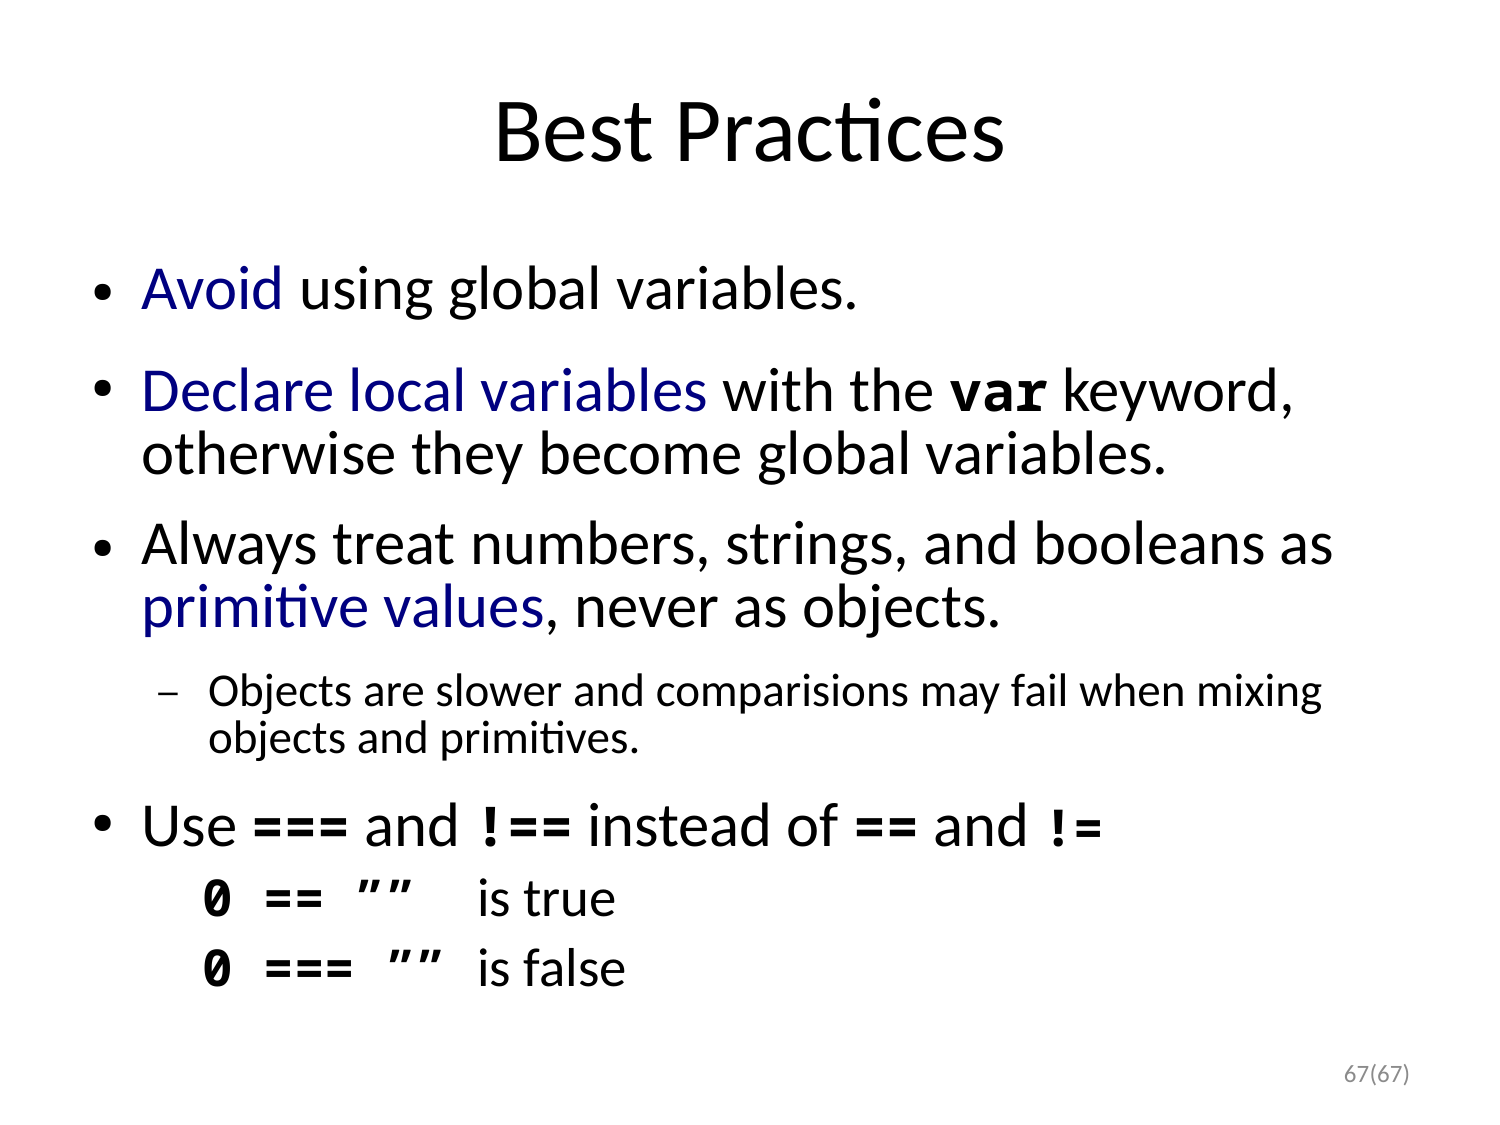

# Best Practices
Avoid using global variables.
Declare local variables with the var keyword, otherwise they become global variables.
Always treat numbers, strings, and booleans as primitive values, never as objects.
Objects are slower and comparisions may fail when mixing objects and primitives.
Use === and !== instead of == and !=
 0 == ”” is true
 0 === ”” is false
67